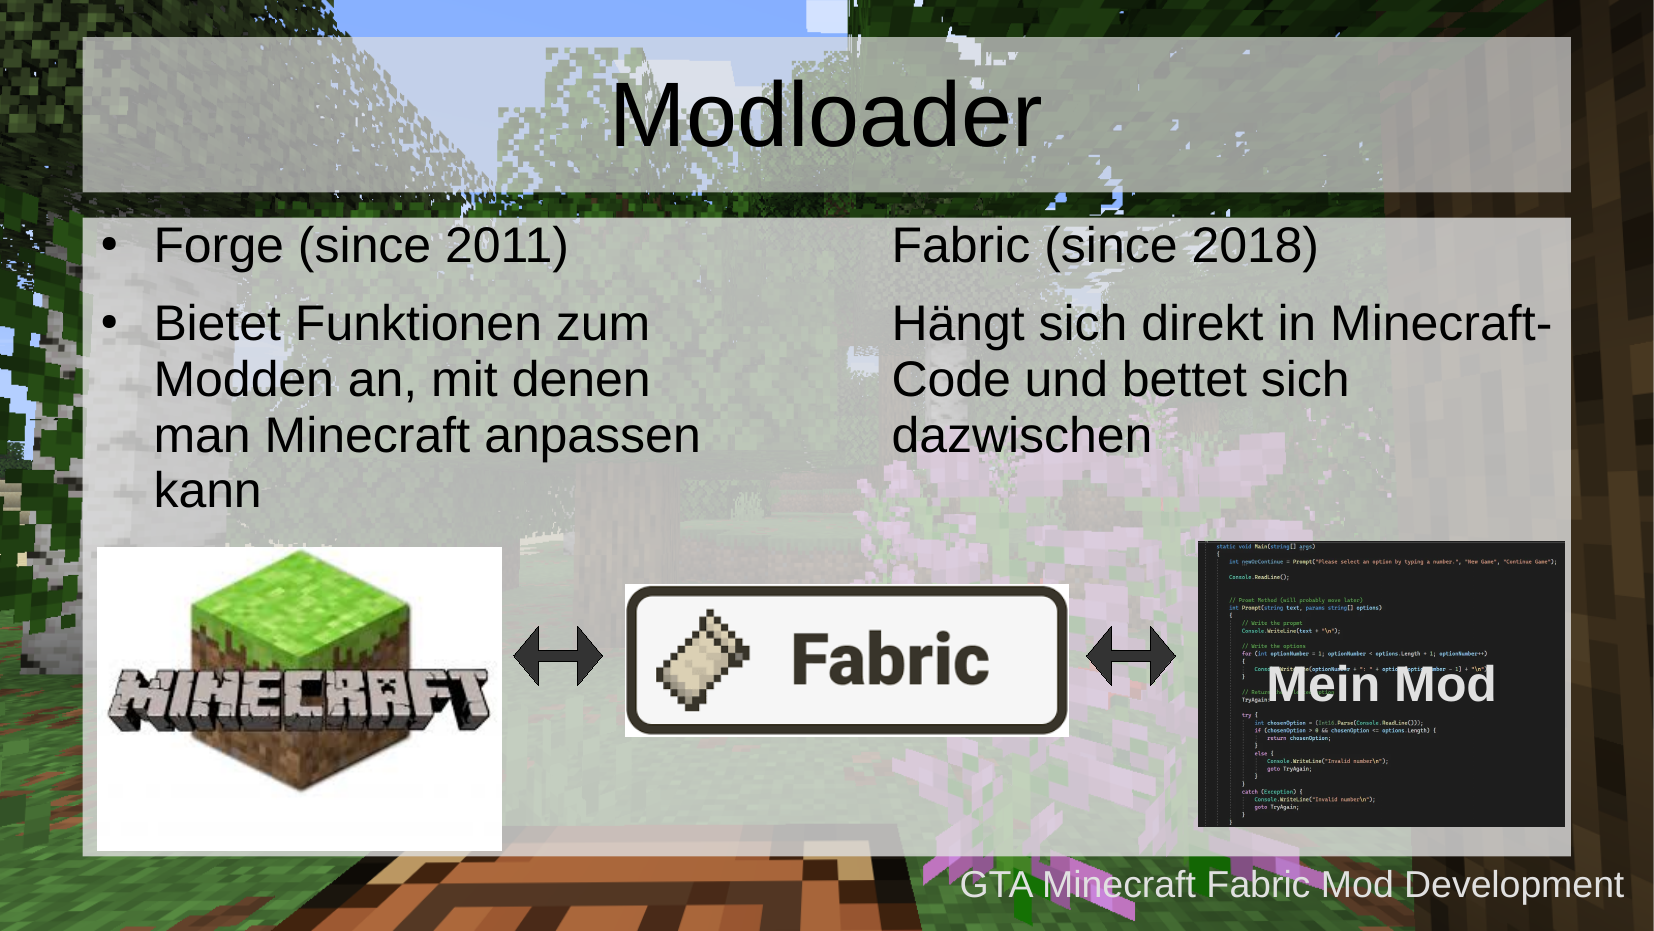

# Modloader
Forge (since 2011)					Fabric (since 2018)
Bietet Funktionen zum				Hängt sich direkt in Minecraft-
Modden an, mit denen				Code und bettet sich
man Minecraft anpassen			dazwischen
kann
Mein Mod